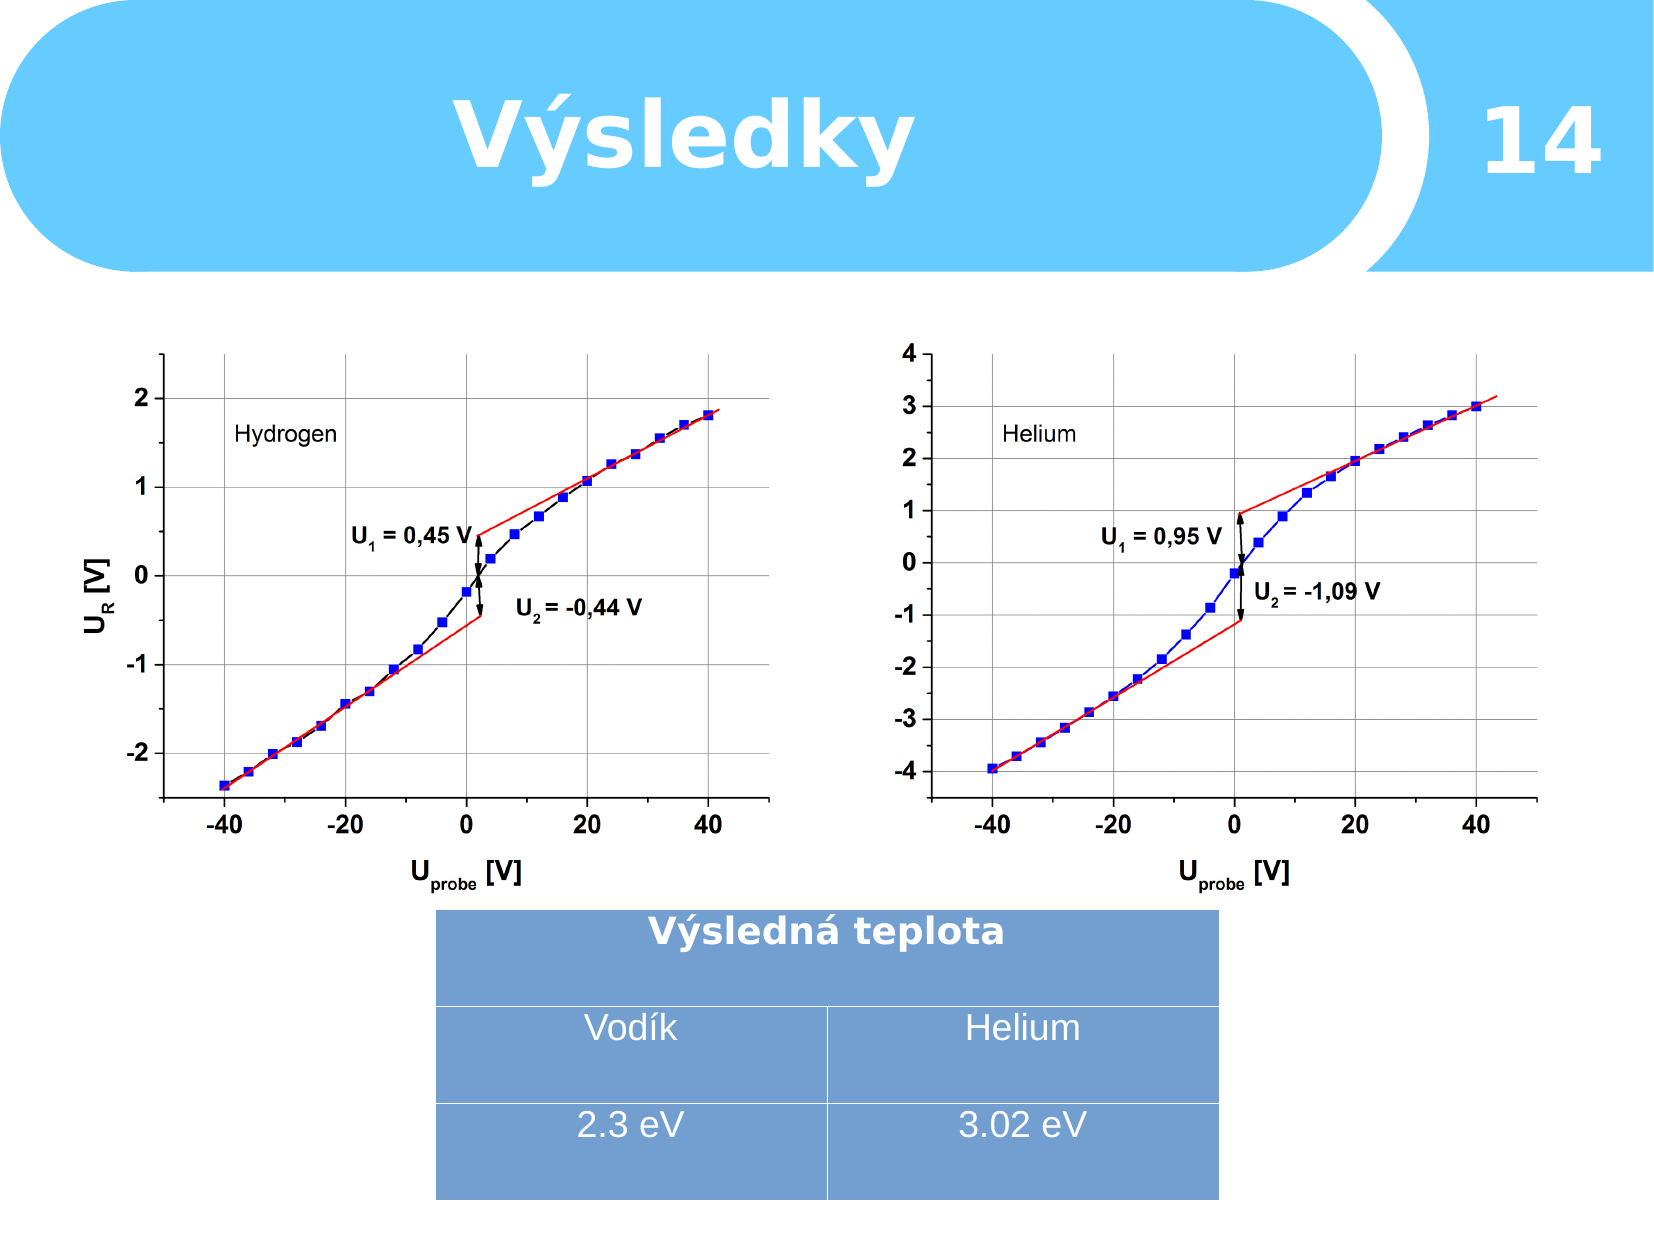

# Výsledky
14
| Výsledná teplota | |
| --- | --- |
| Vodík | Helium |
| 2.3 eV | 3.02 eV |